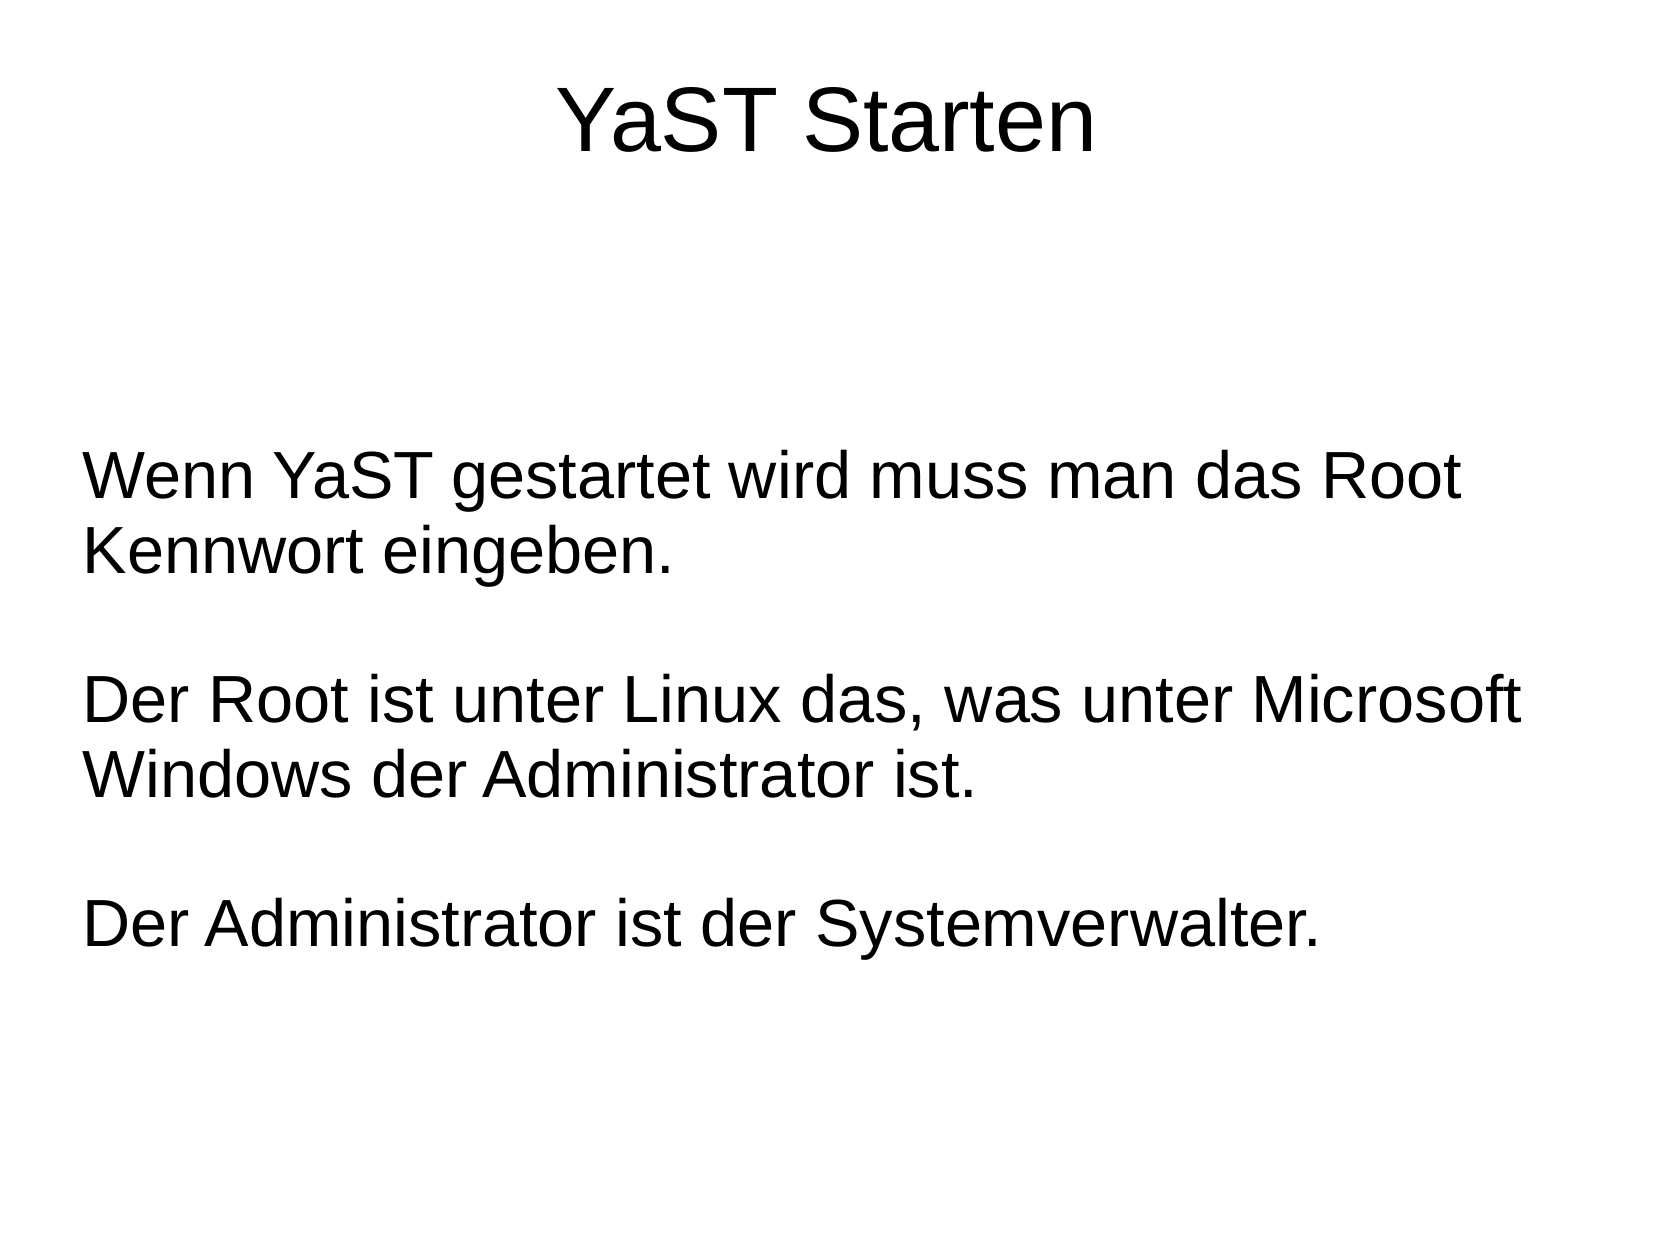

# YaST Starten
Wenn YaST gestartet wird muss man das Root Kennwort eingeben.
Der Root ist unter Linux das, was unter Microsoft Windows der Administrator ist.
Der Administrator ist der Systemverwalter.